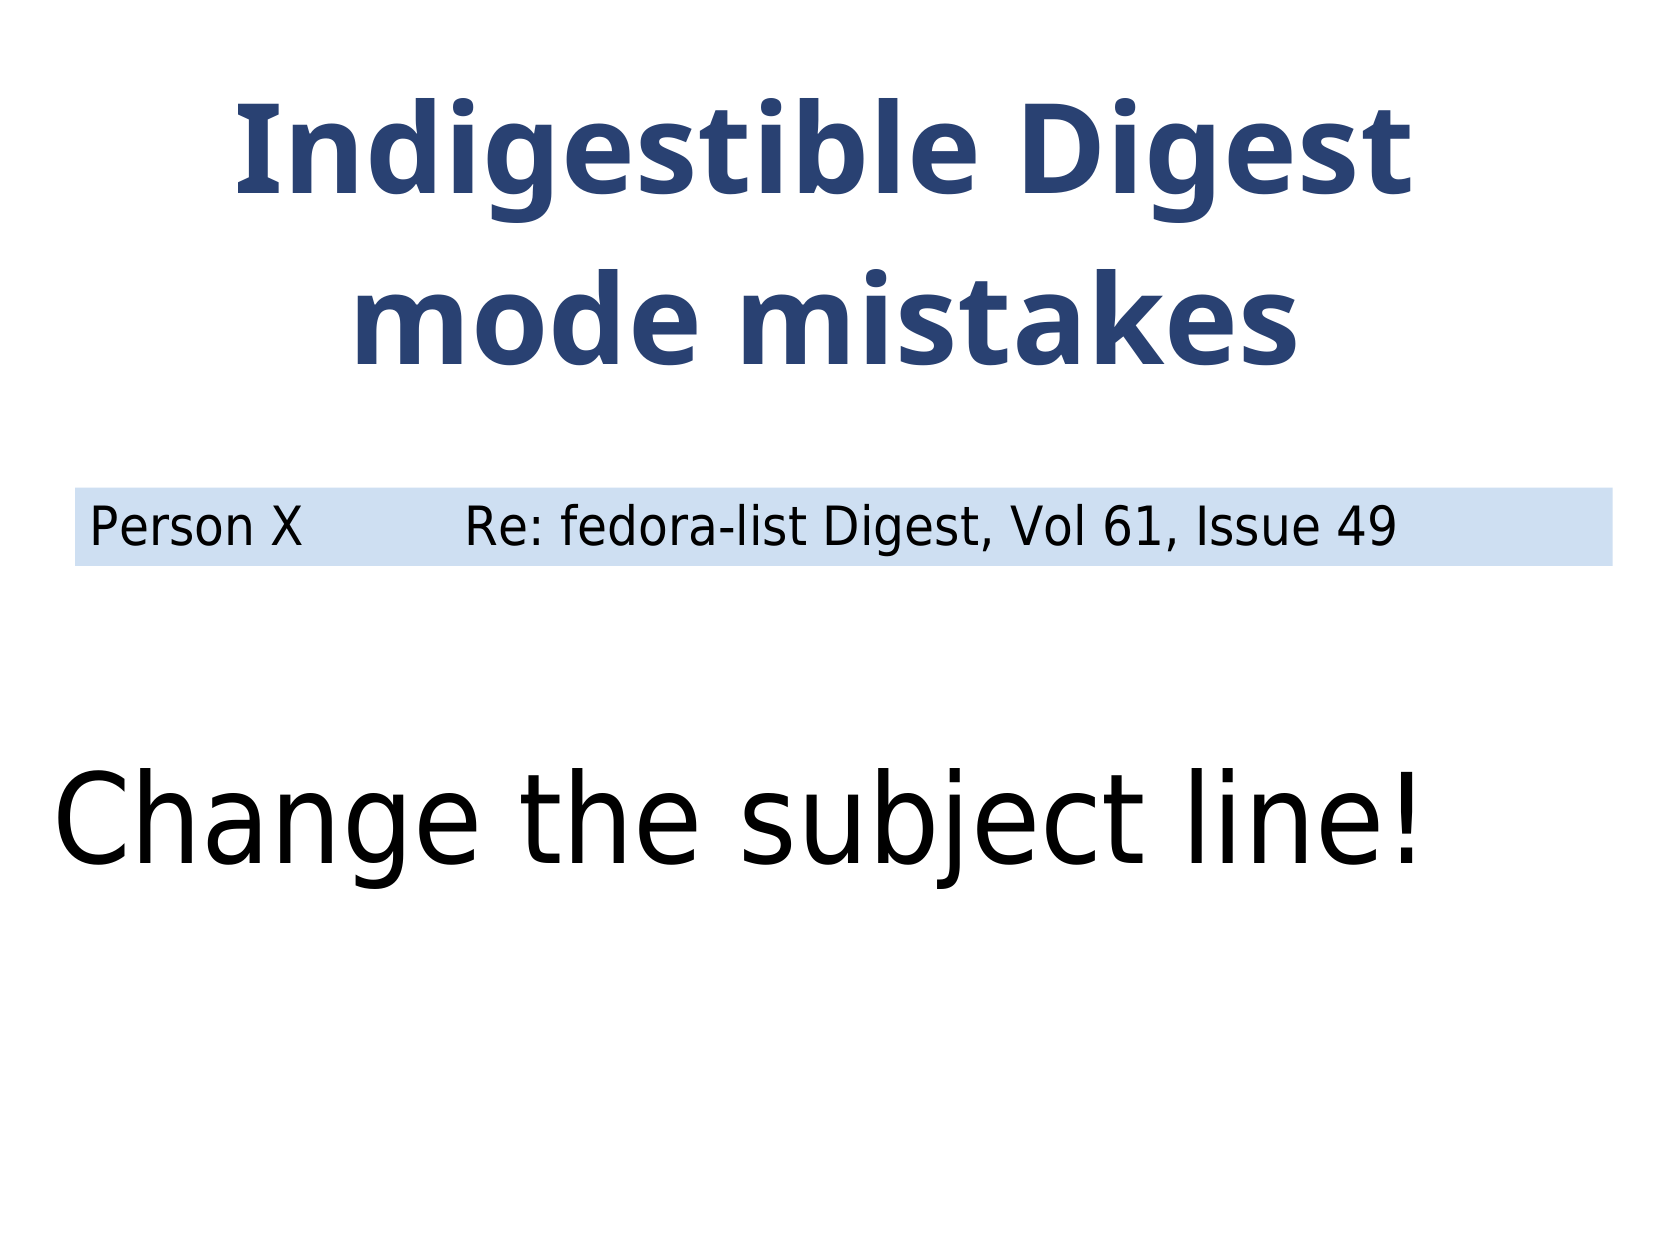

Indigestible Digest mode mistakes
Person X			Re: fedora-list Digest, Vol 61, Issue 49
Change the subject line!